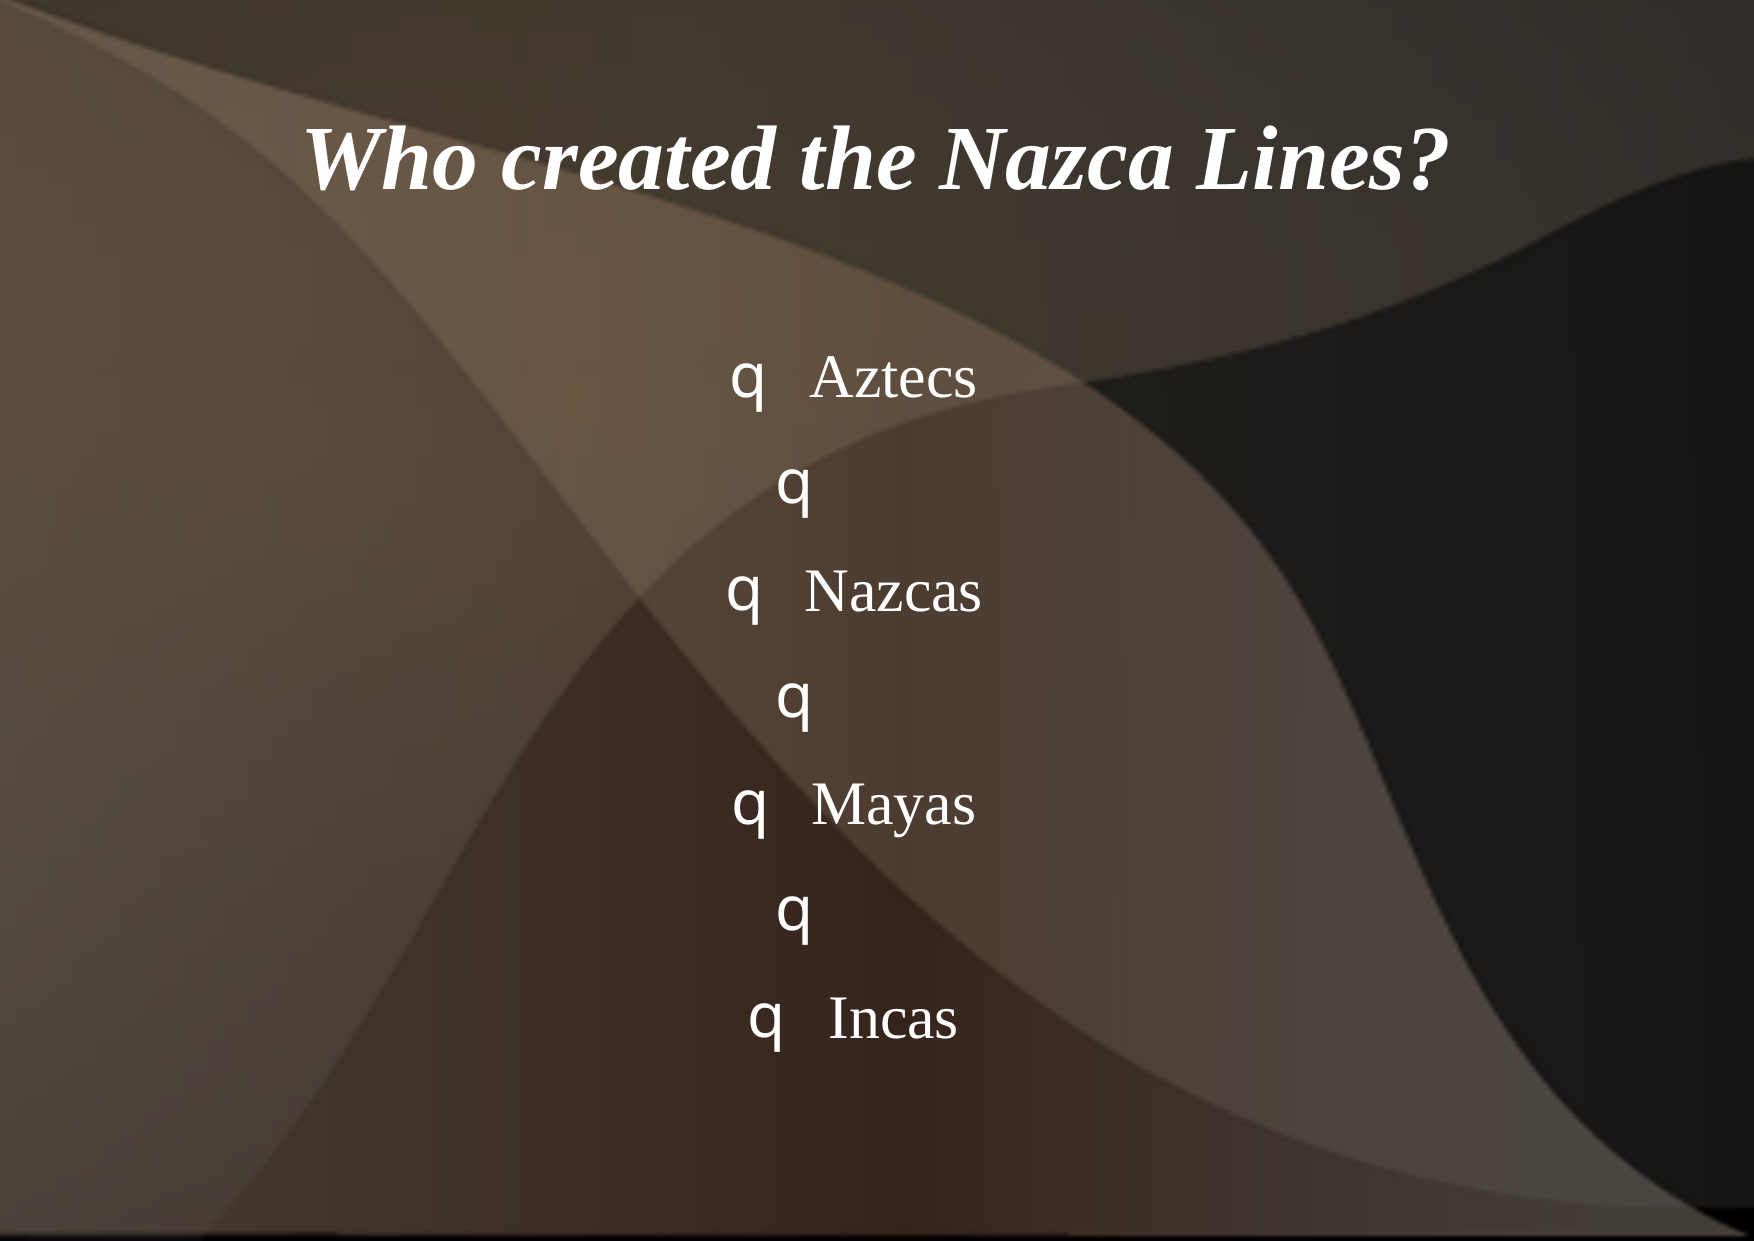

# Who created the Nazca Lines?
Aztecs
Nazcas
Mayas
Incas